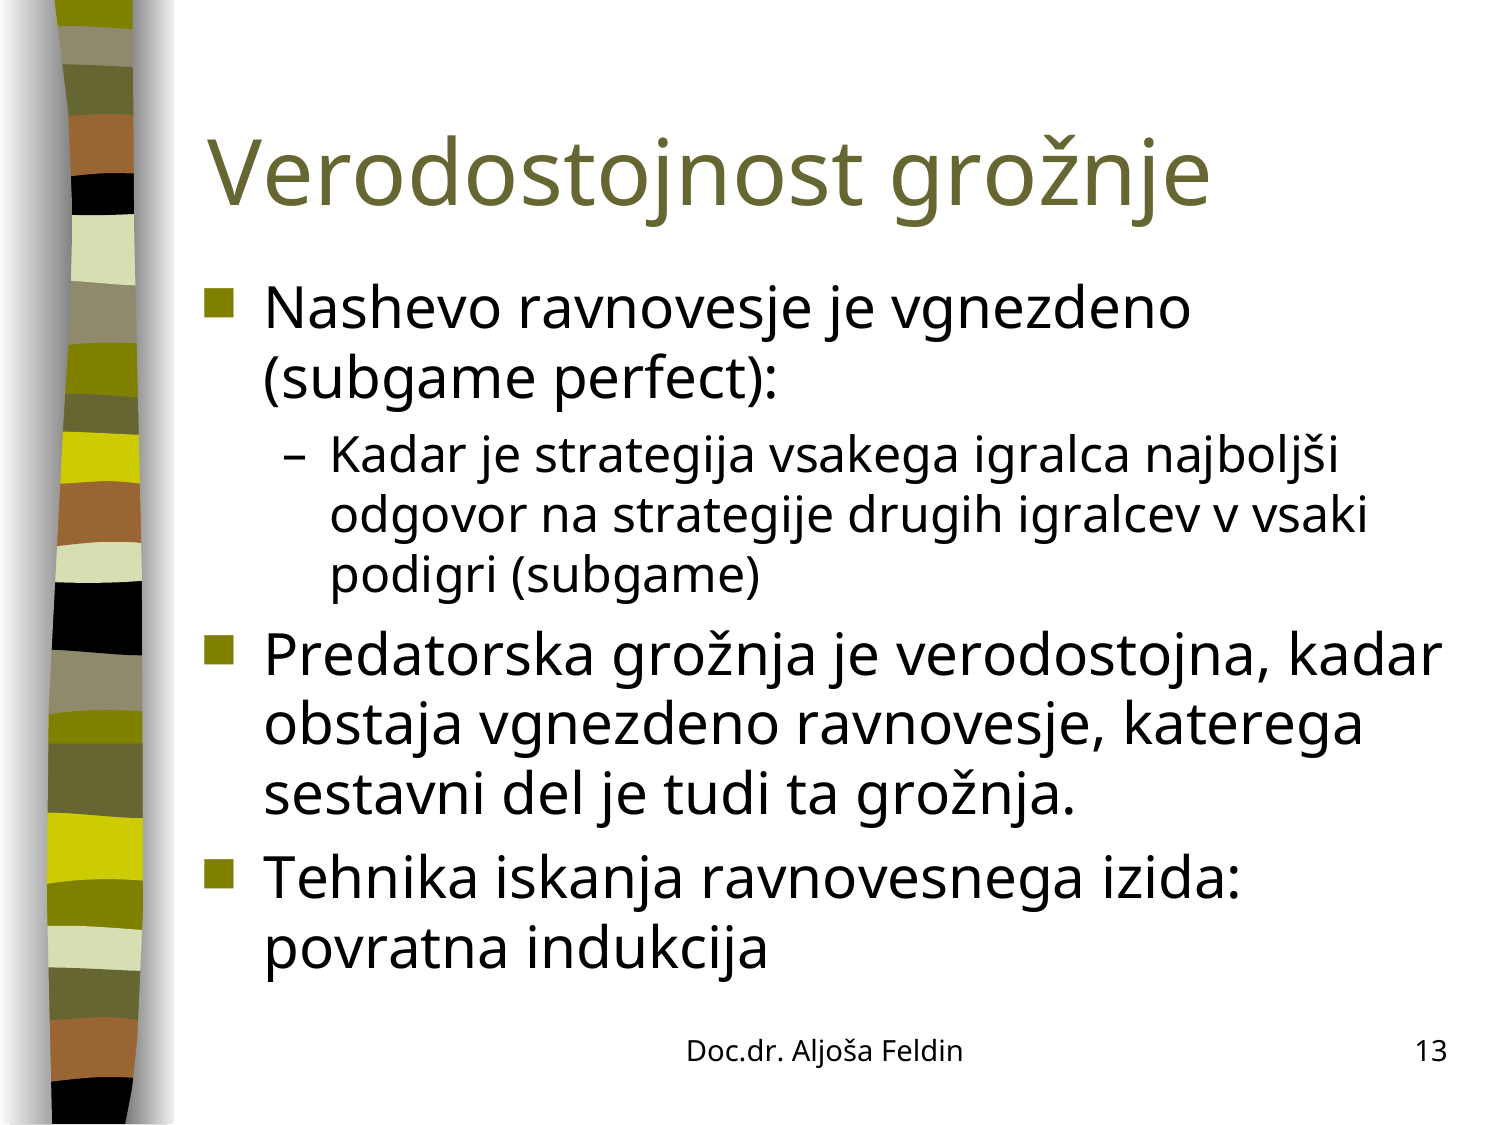

# Verodostojnost grožnje
Nashevo ravnovesje je vgnezdeno (subgame perfect):
Kadar je strategija vsakega igralca najboljši odgovor na strategije drugih igralcev v vsaki podigri (subgame)
Predatorska grožnja je verodostojna, kadar obstaja vgnezdeno ravnovesje, katerega sestavni del je tudi ta grožnja.
Tehnika iskanja ravnovesnega izida: povratna indukcija
Doc.dr. Aljoša Feldin